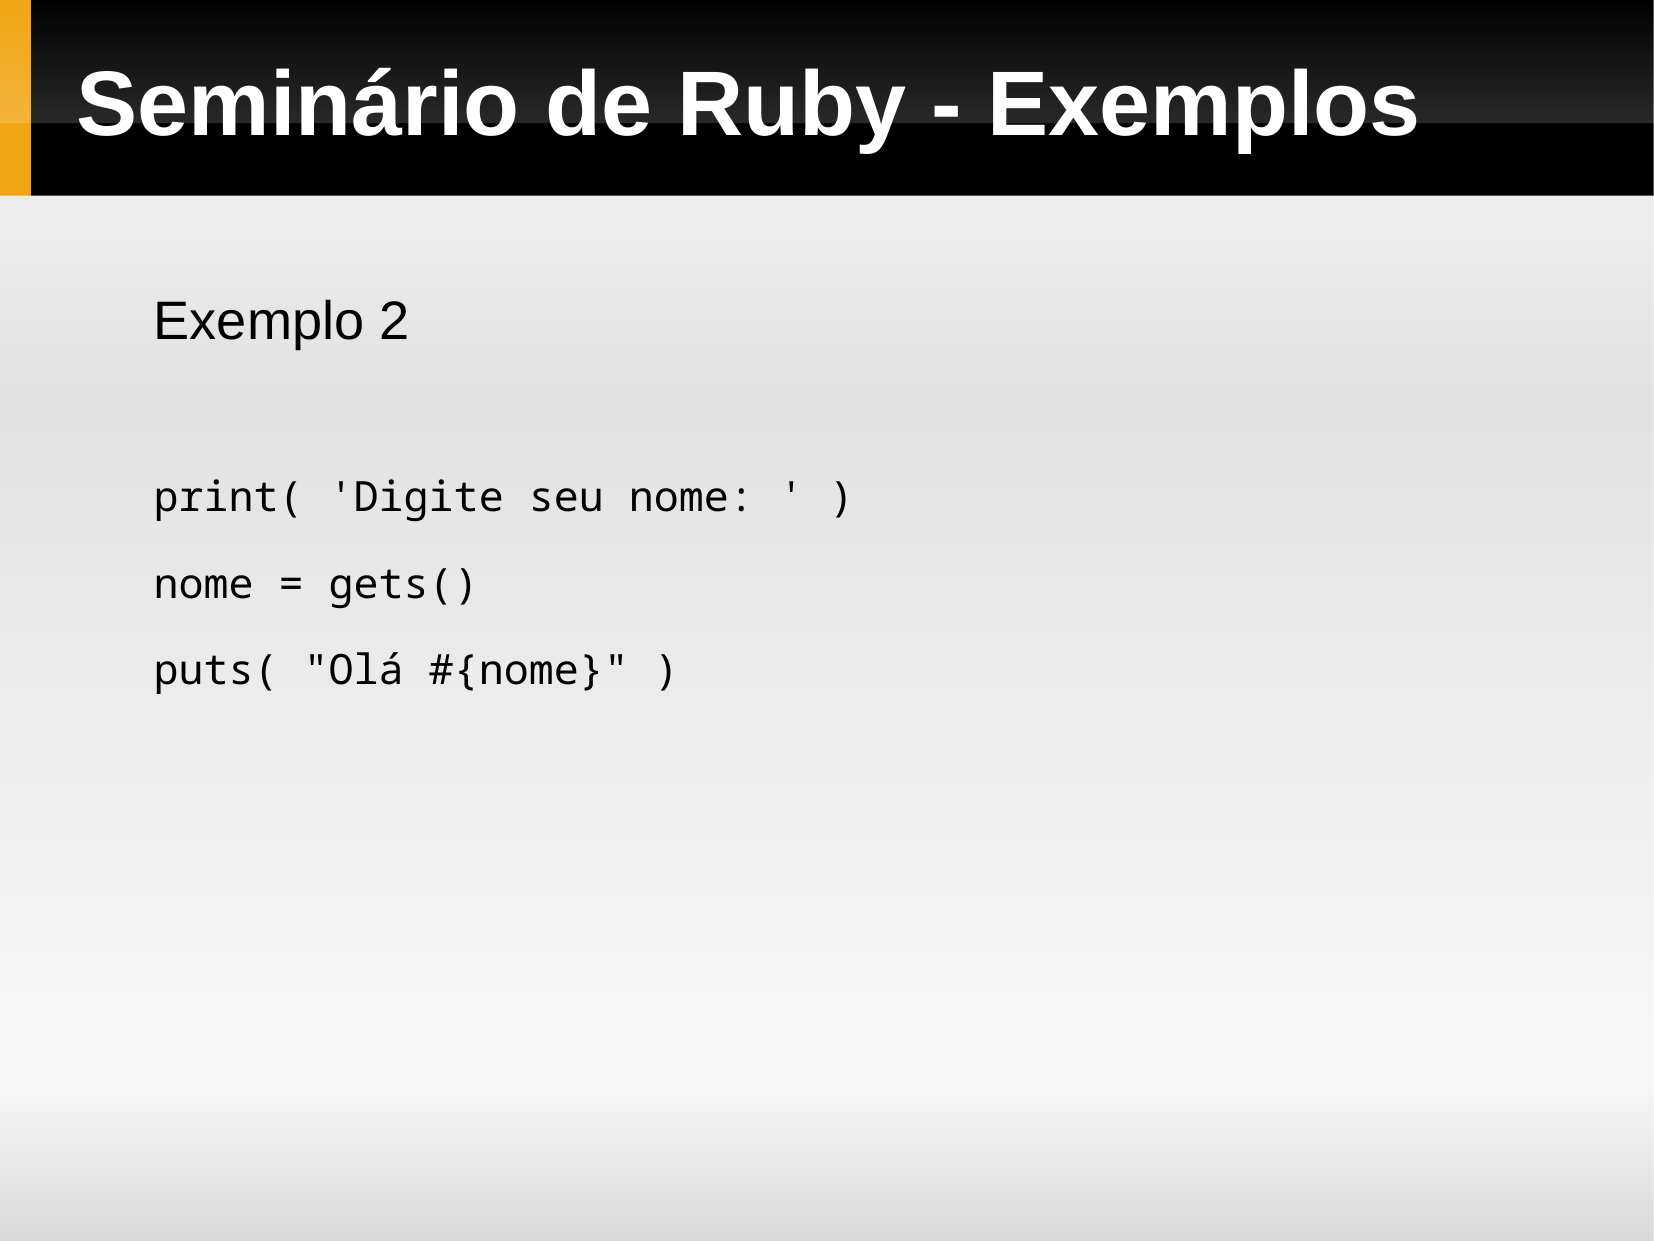

# Seminário de Ruby - Exemplos
Exemplo 2
print( 'Digite seu nome: ' )
nome = gets()
puts( "Olá #{nome}" )